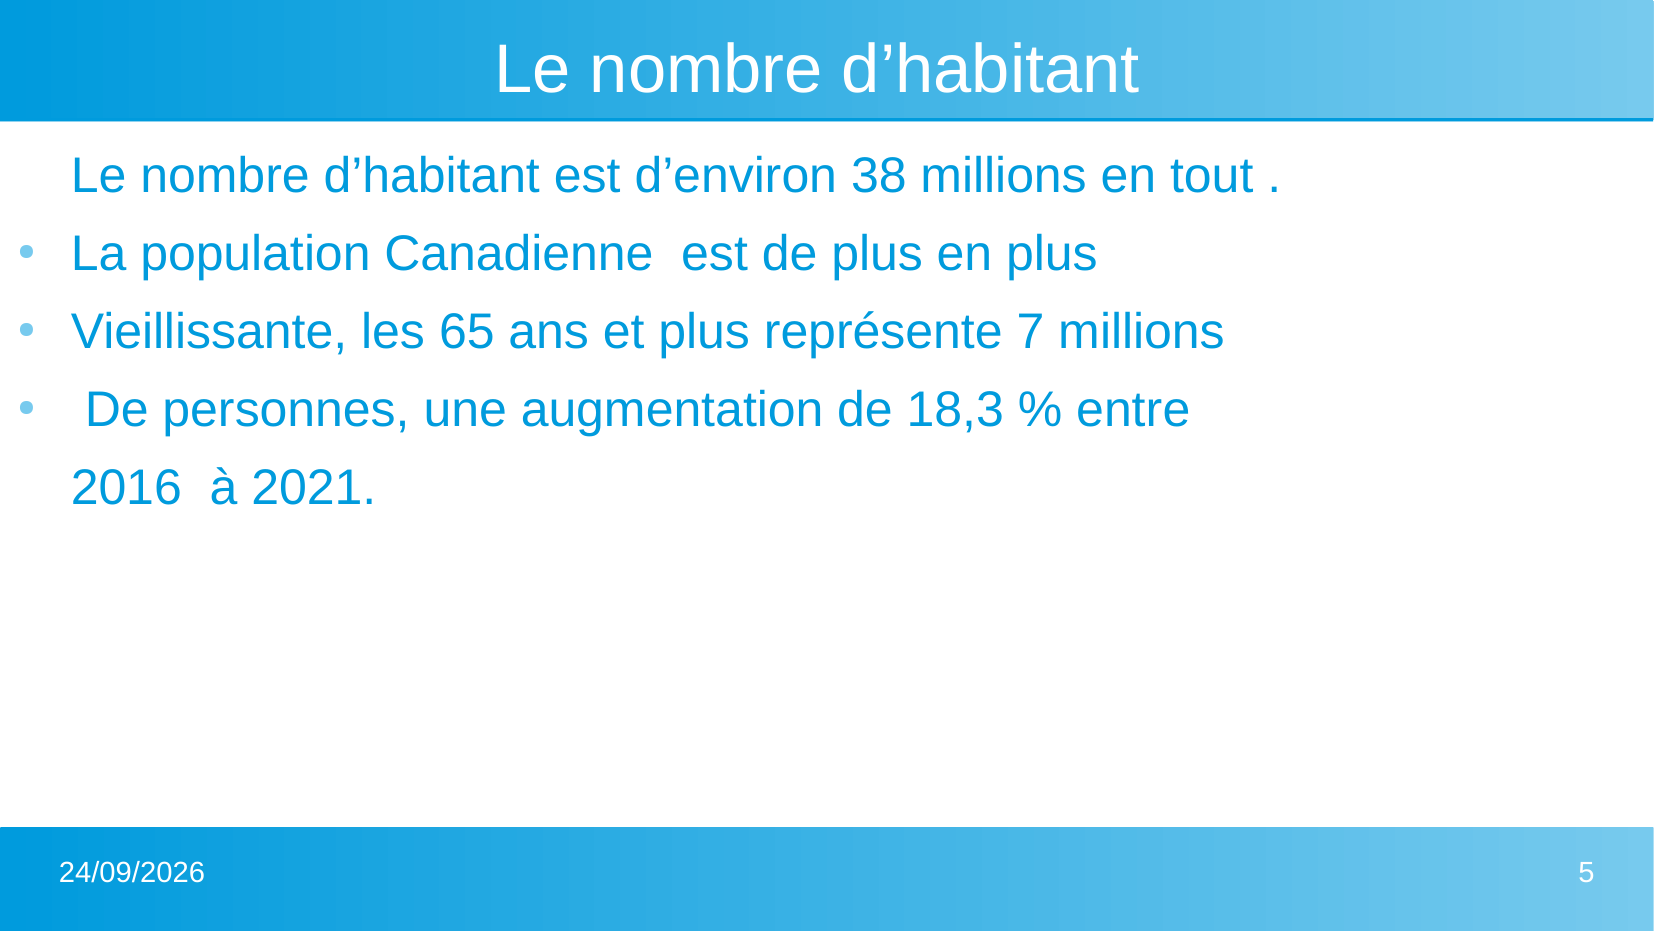

# Le nombre d’habitant
Le nombre d’habitant est d’environ 38 millions en tout .
La population Canadienne est de plus en plus
Vieillissante, les 65 ans et plus représente 7 millions
 De personnes, une augmentation de 18,3 % entre
2016 à 2021.
5